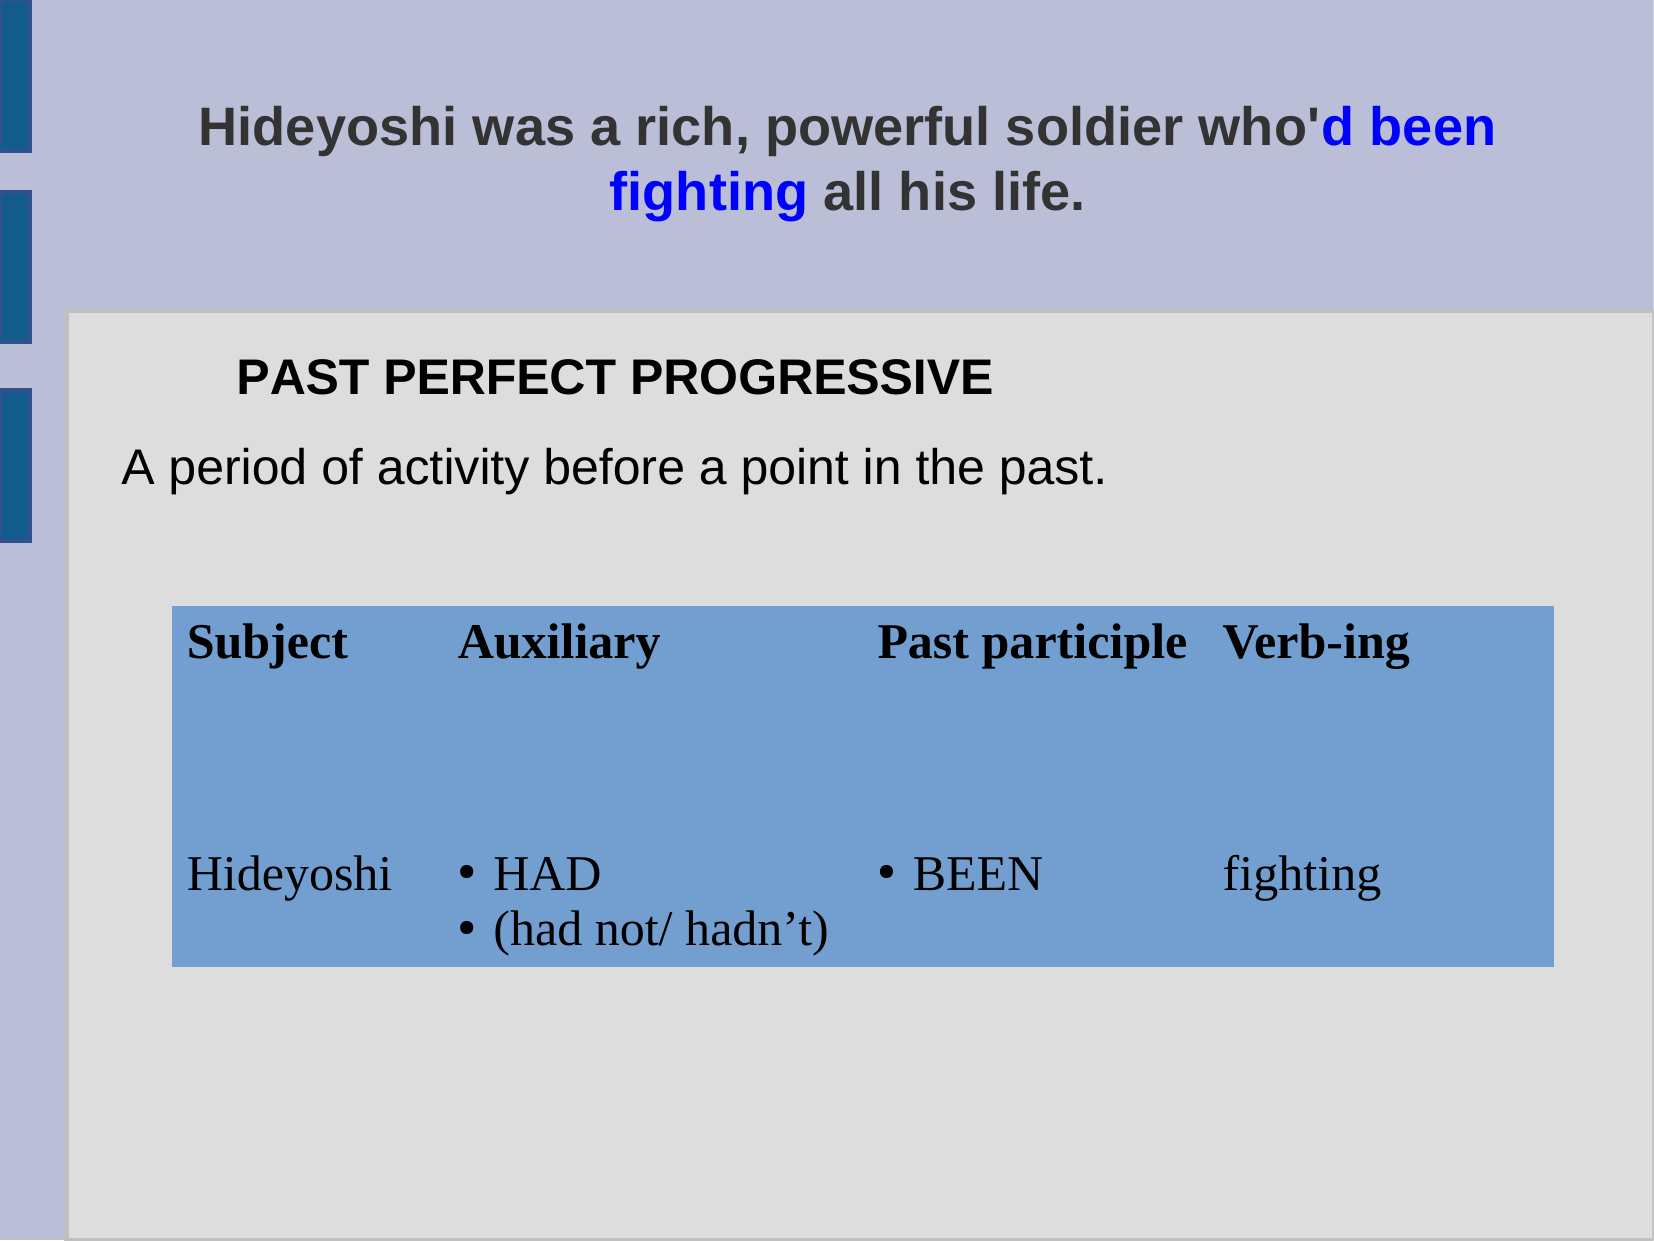

# Hideyoshi was a rich, powerful soldier who'd been fighting all his life.
PAST PERFECT PROGRESSIVE
A period of activity before a point in the past.
| Subject | Auxiliary | Past participle | Verb-ing |
| --- | --- | --- | --- |
| Hideyoshi | HAD (had not/ hadn’t) | BEEN | fighting |